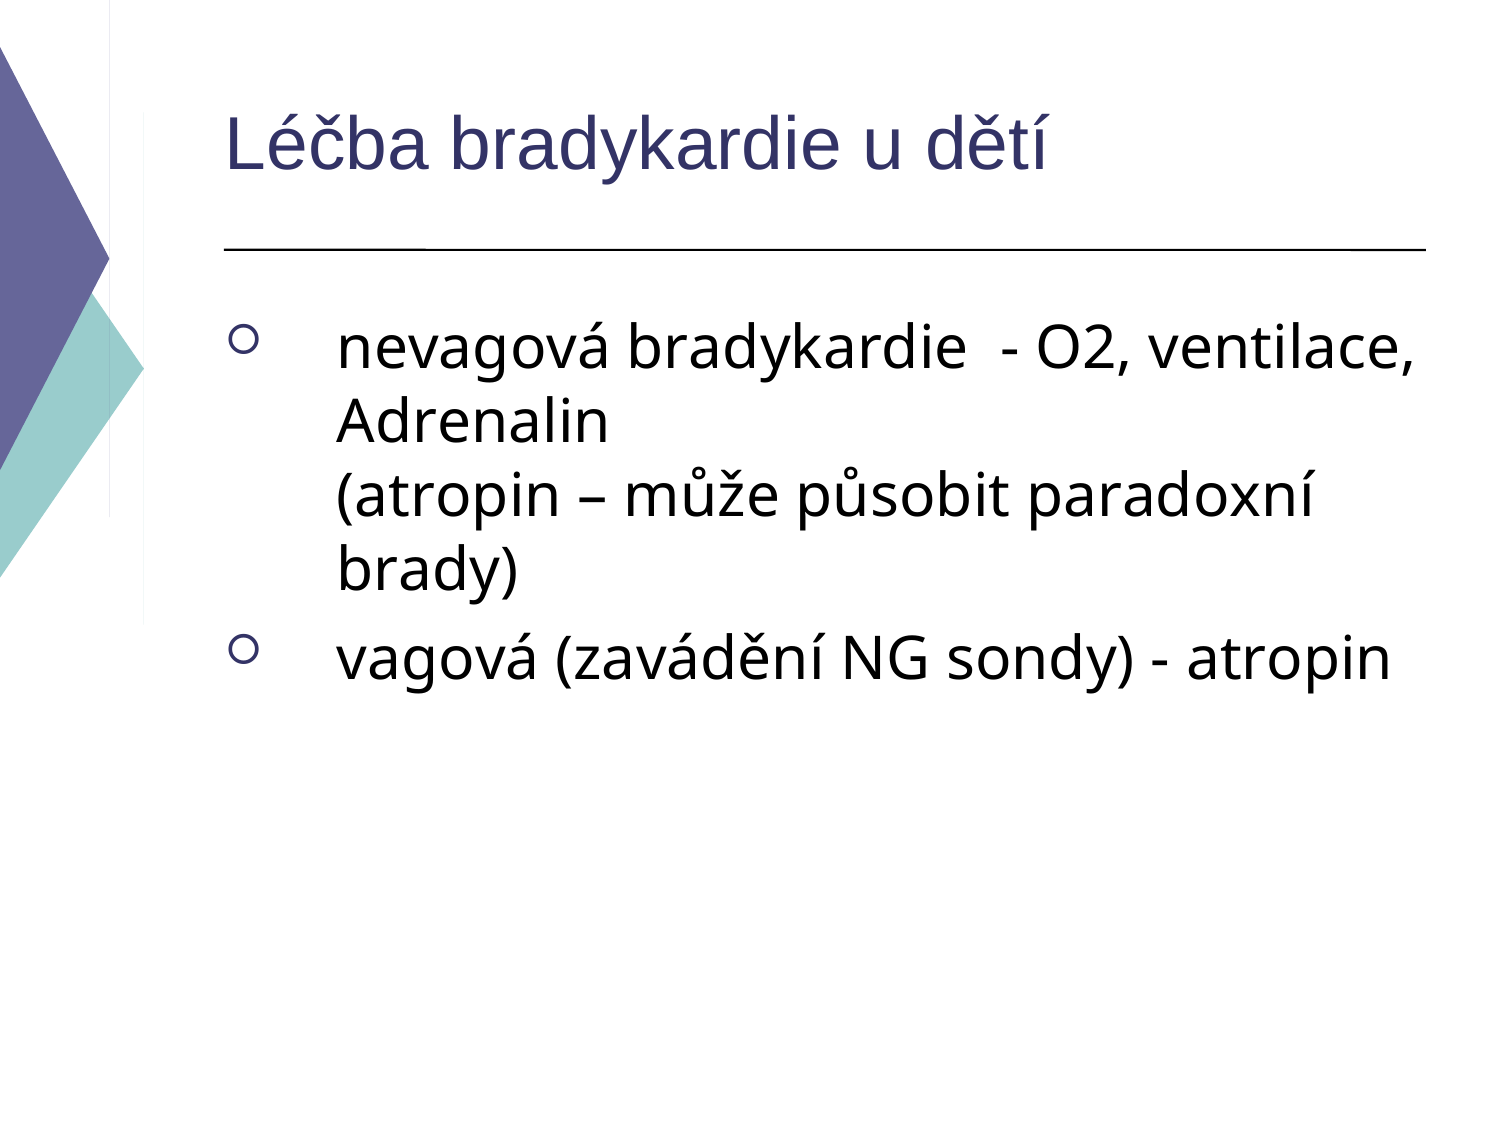

# Léčba bradykardie u dětí
nevagová bradykardie - O2, ventilace, Adrenalin
(atropin – může působit paradoxní brady)
vagová (zavádění NG sondy) - atropin